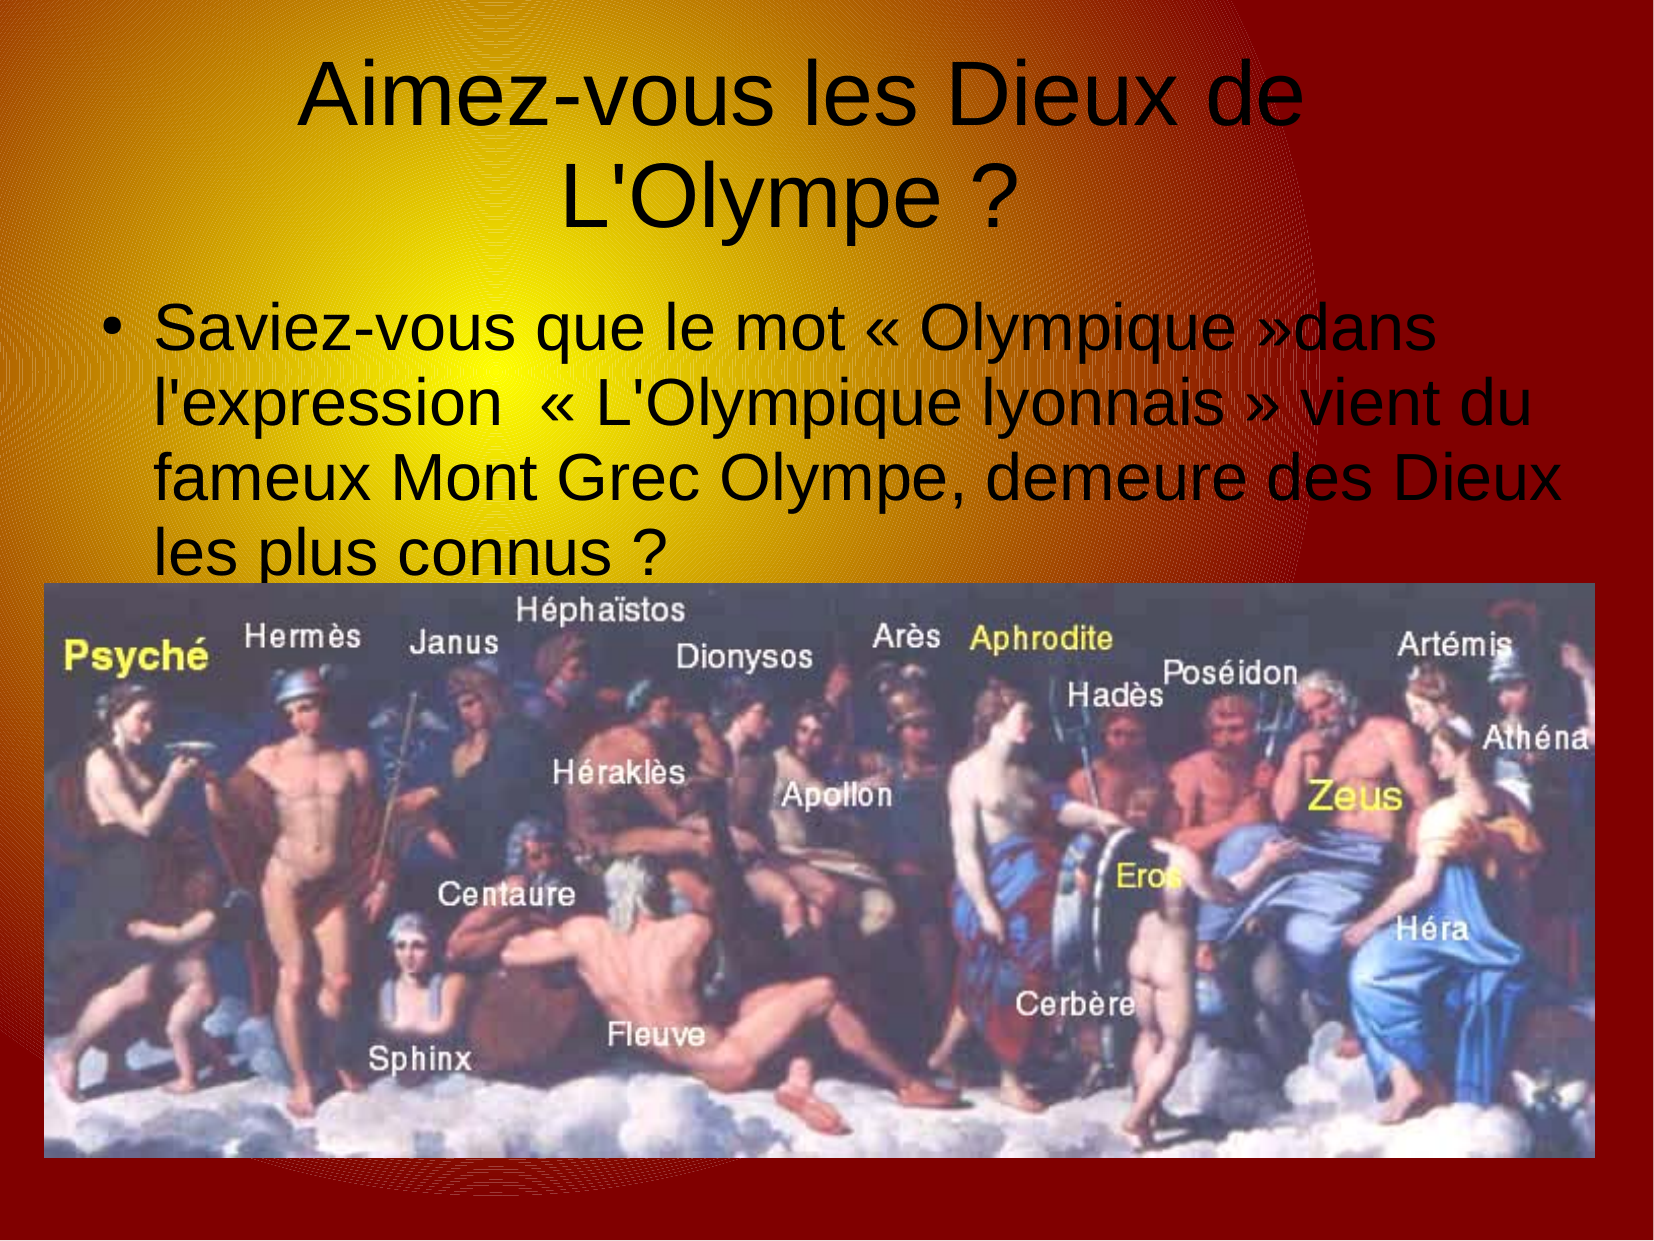

# Aimez-vous les Dieux de L'Olympe ?
Saviez-vous que le mot « Olympique »dans l'expression  « L'Olympique lyonnais » vient du fameux Mont Grec Olympe, demeure des Dieux les plus connus ?